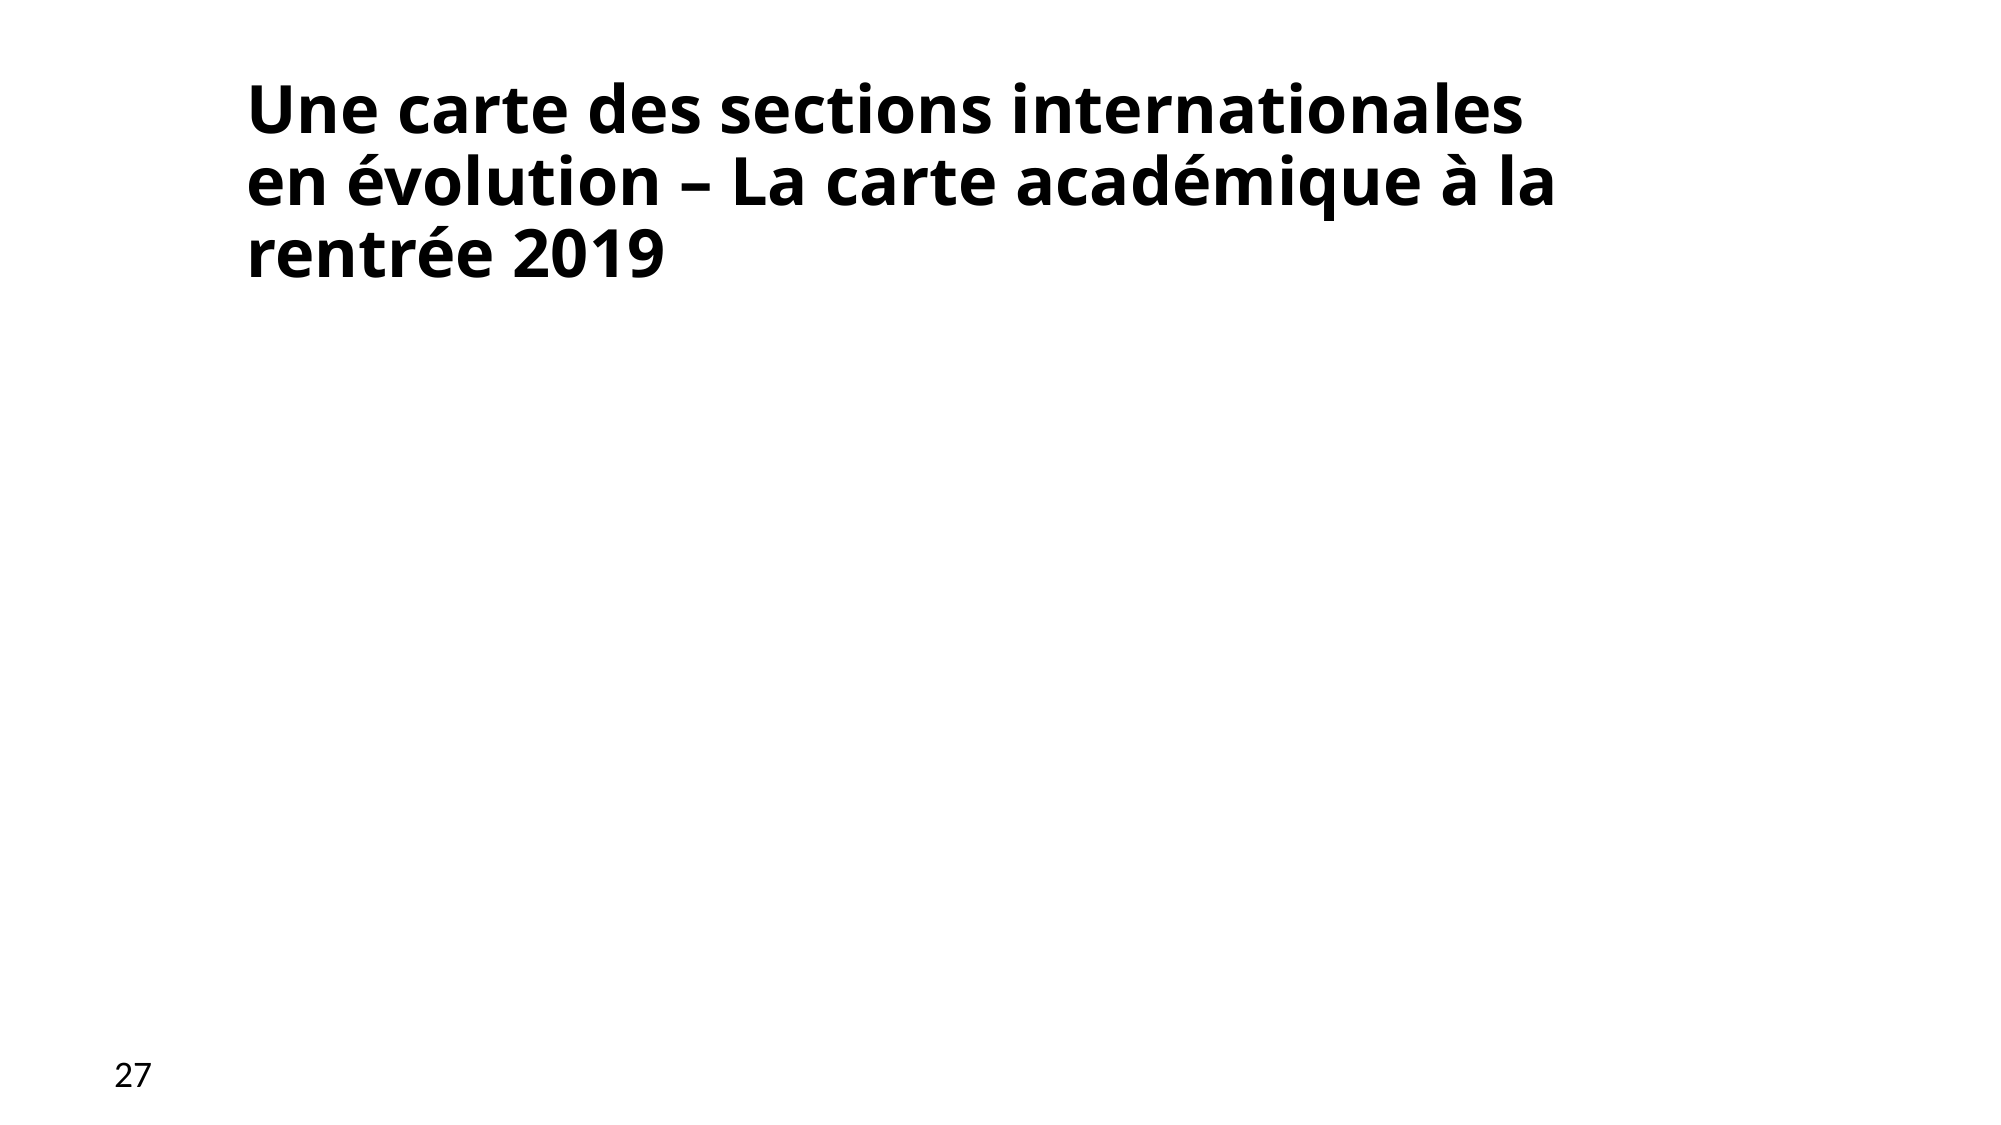

# Une carte des sections internationales en évolution – La carte académique à la rentrée 2019
Ecole Jeannine Manuel, Marcq en Baroeul
Ecole Boufflers Monge, Lille (ouverture RS 2019)
Lycée Montebello, Lille
Lycée Jeannine Manuel, Marcq en Baoreul
Ecole Anne Franck – Jean Moulin, Halluin (ouverture RS 2019)
Collège Robert Schuman, Halluin
Lycée Gambetta, Tourcoing
Lycée Montebello, Lille
Collège Carnot, Lille
Ecole Sophie Germain, Lille
Collège Charles Eisei, Valenciennes
Lycée Mariette, Boulogne sur Mer
Espagnole
Italienne
Britannique
Néerlandaise
Américaine
Collège, Franklin
Collège Franklin, Lille (ouverture RS 2019)
Lycée Montebello, Lille
Collèges Pierre Daunou, Boulogne sur Mer
Lycée Henri Wallon, Valenciennes
Collège Jeannine Manuel, Marcq en Baroeul